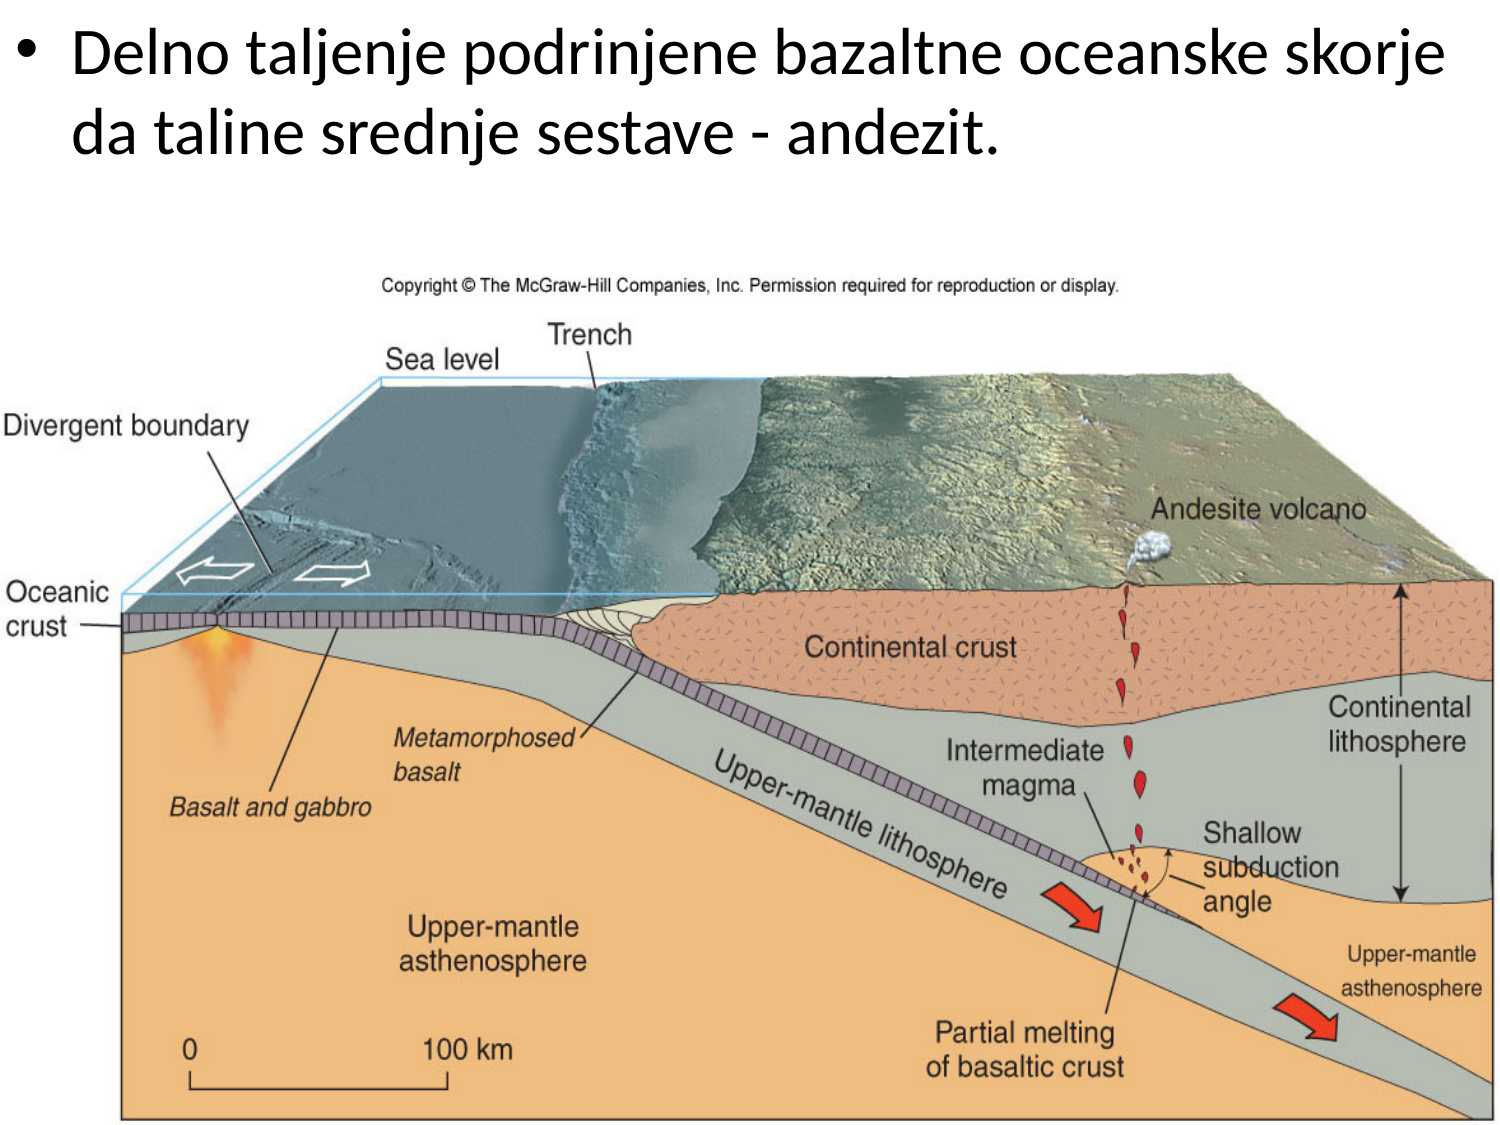

# Delno taljenje podrinjene bazaltne oceanske skorje da taline srednje sestave - andezit.